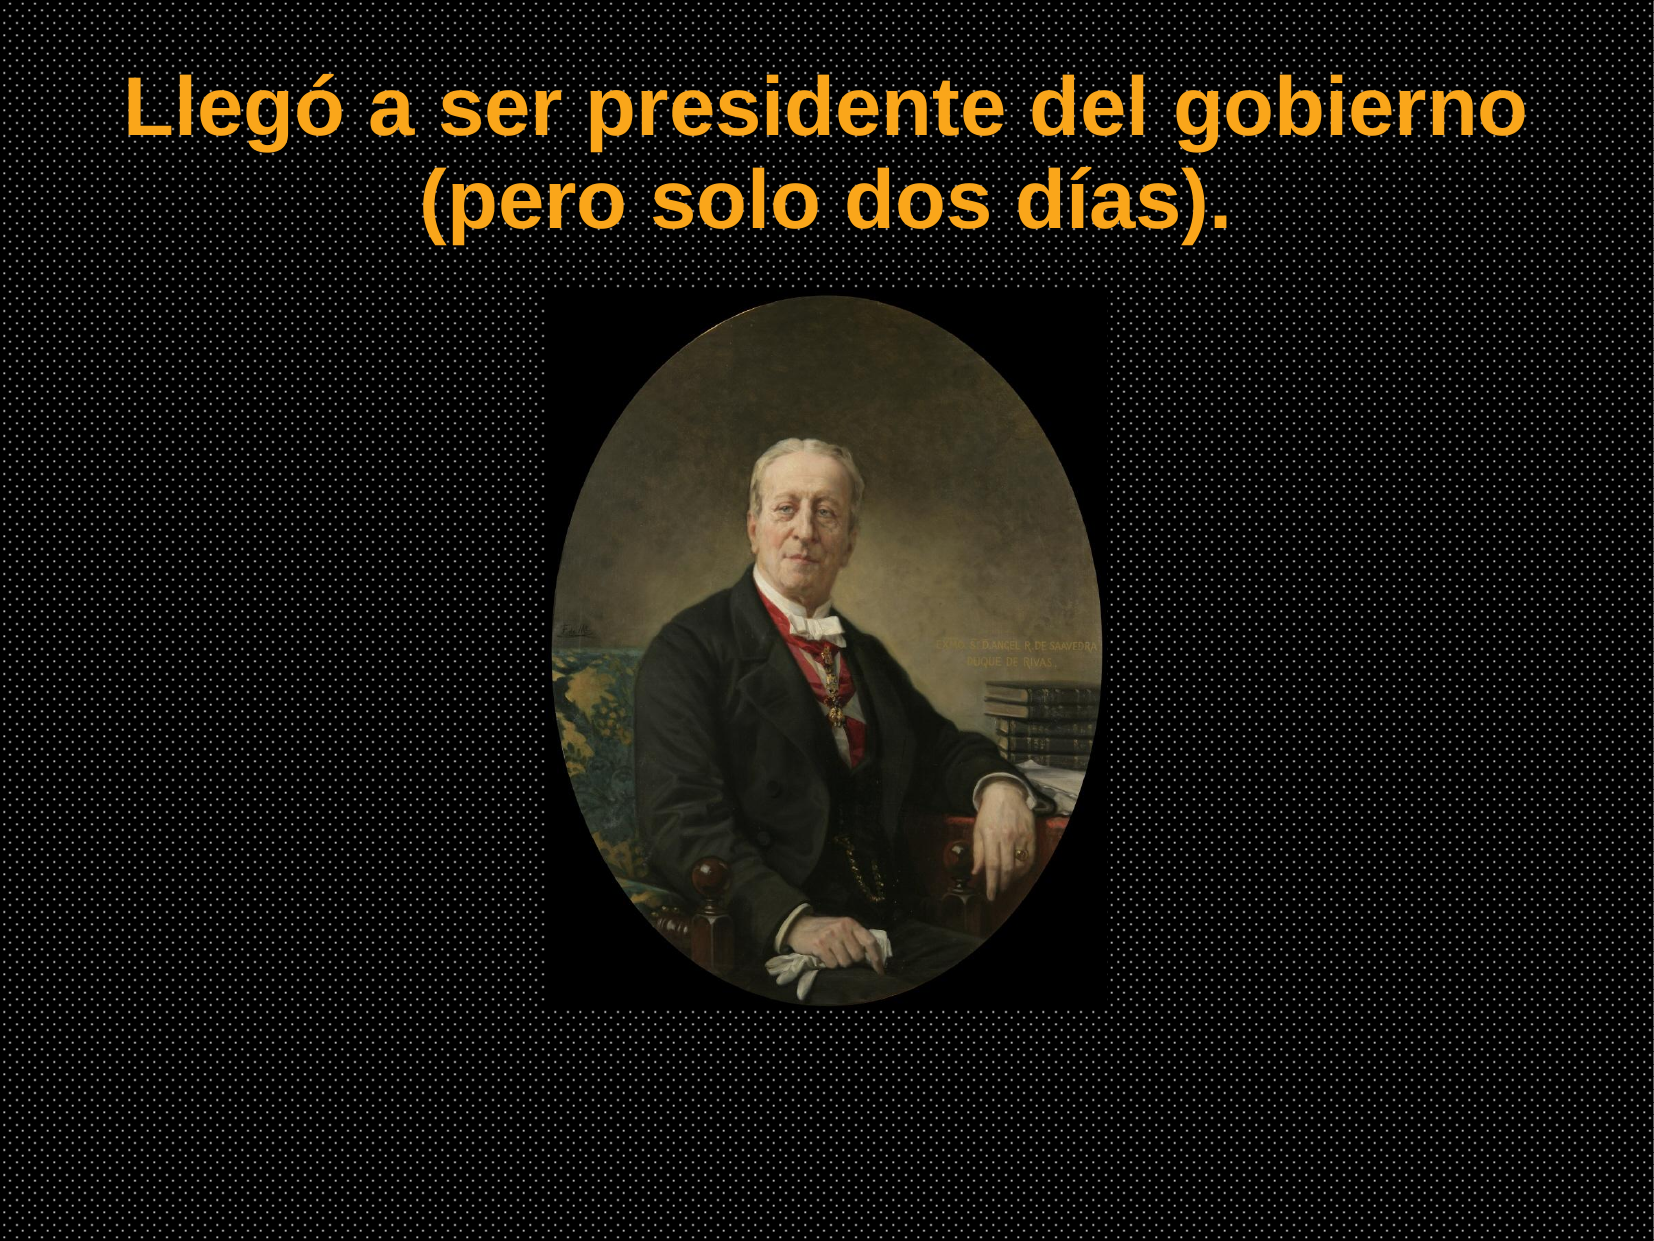

# Llegó a ser presidente del gobierno (pero solo dos días).